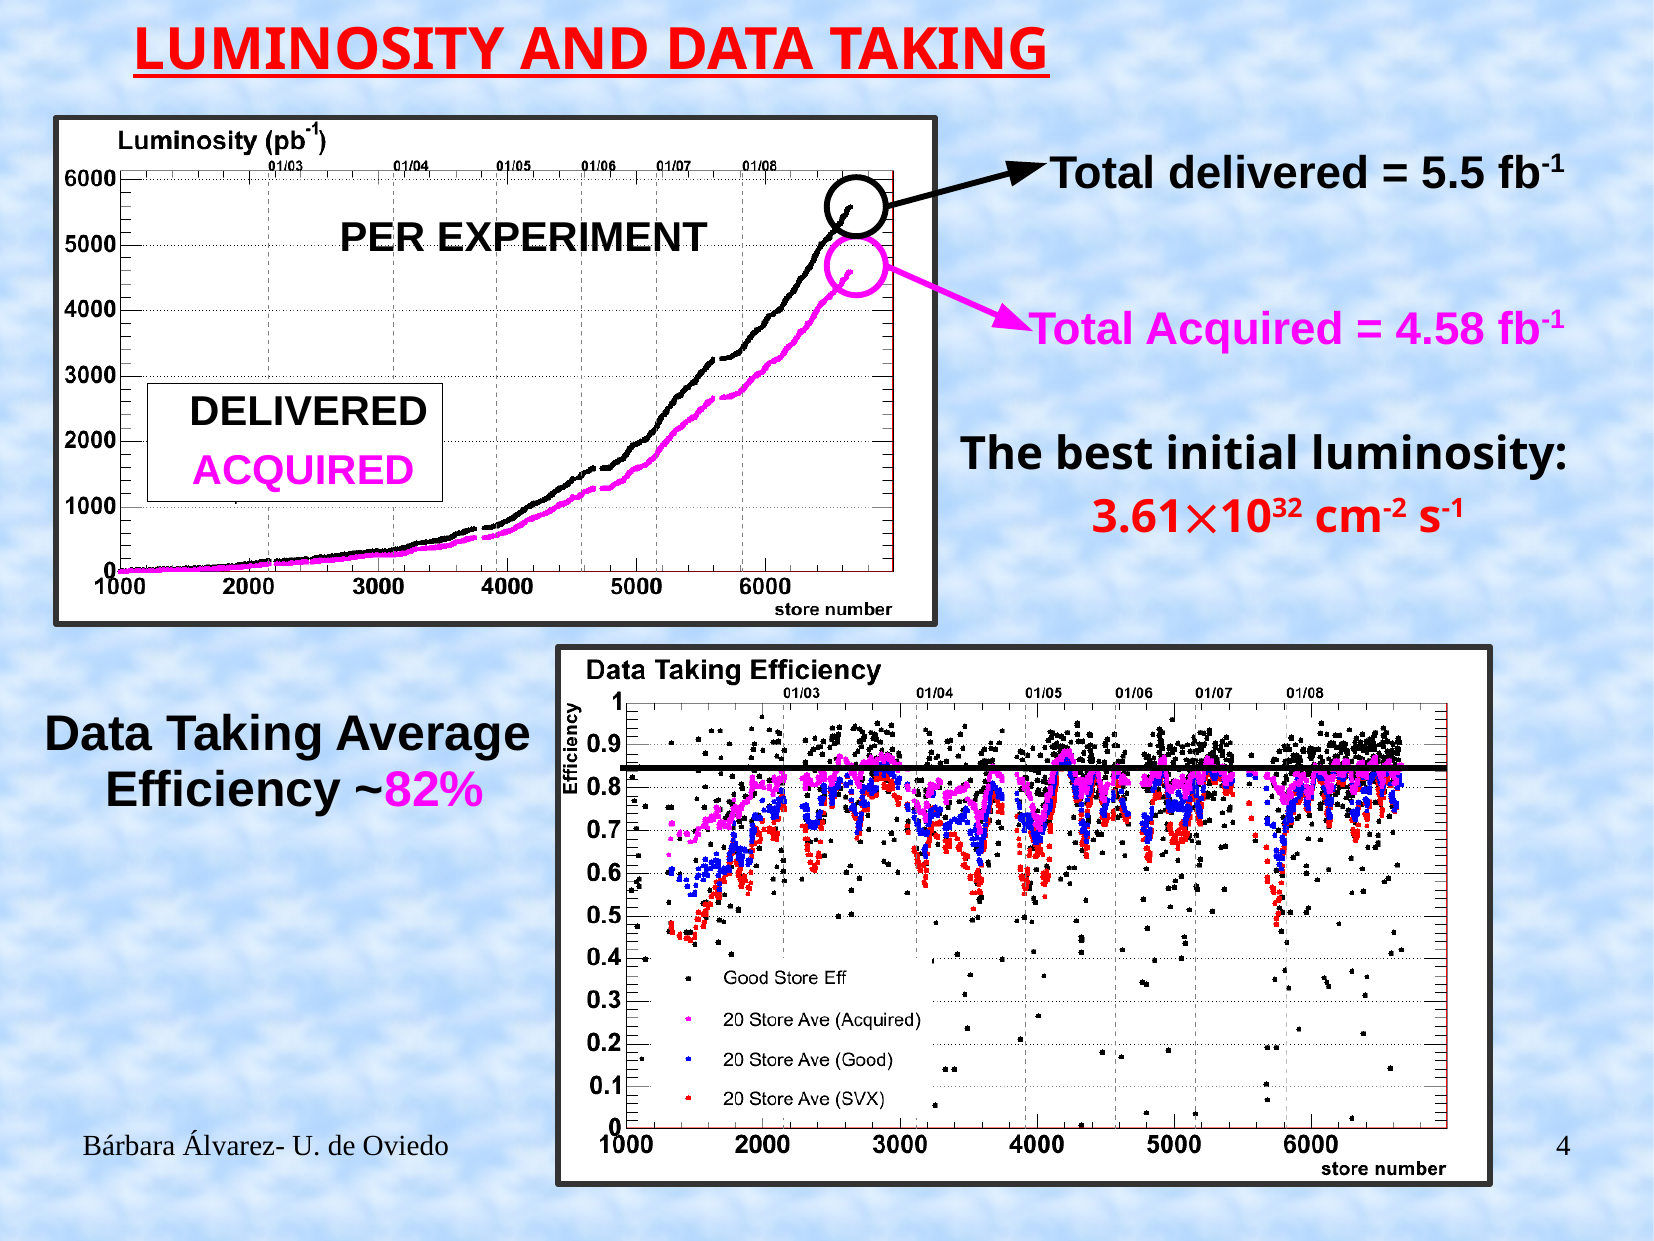

LUMINOSITY AND DATA TAKING
Total delivered = 5.5 fb-1
PER EXPERIMENT
Total Acquired = 4.58 fb-1
DELIVERED
The best initial luminosity:
 3.61×1032 cm-2 s-1
ACQUIRED
Data Taking Average
Efficiency ~82%
Bárbara Álvarez- U. de Oviedo
4